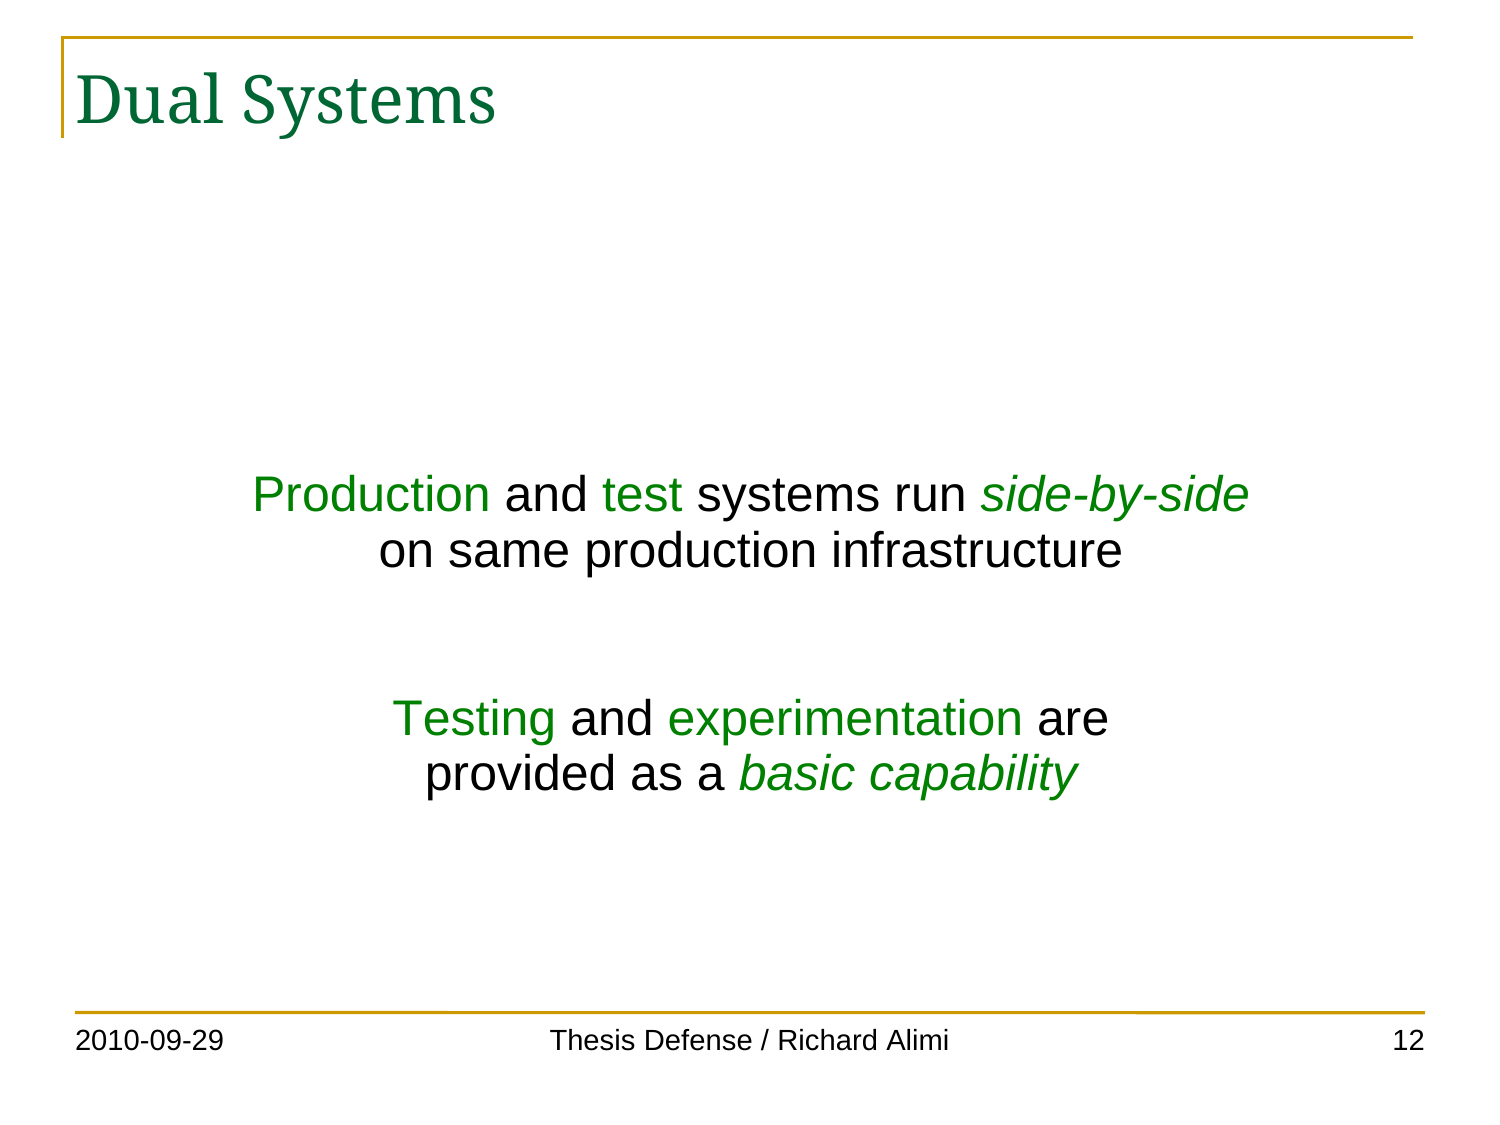

# Dual Systems
Production and test systems run side-by-side
on same production infrastructure
Testing and experimentation are
provided as a basic capability
2010-09-29
Thesis Defense / Richard Alimi
12